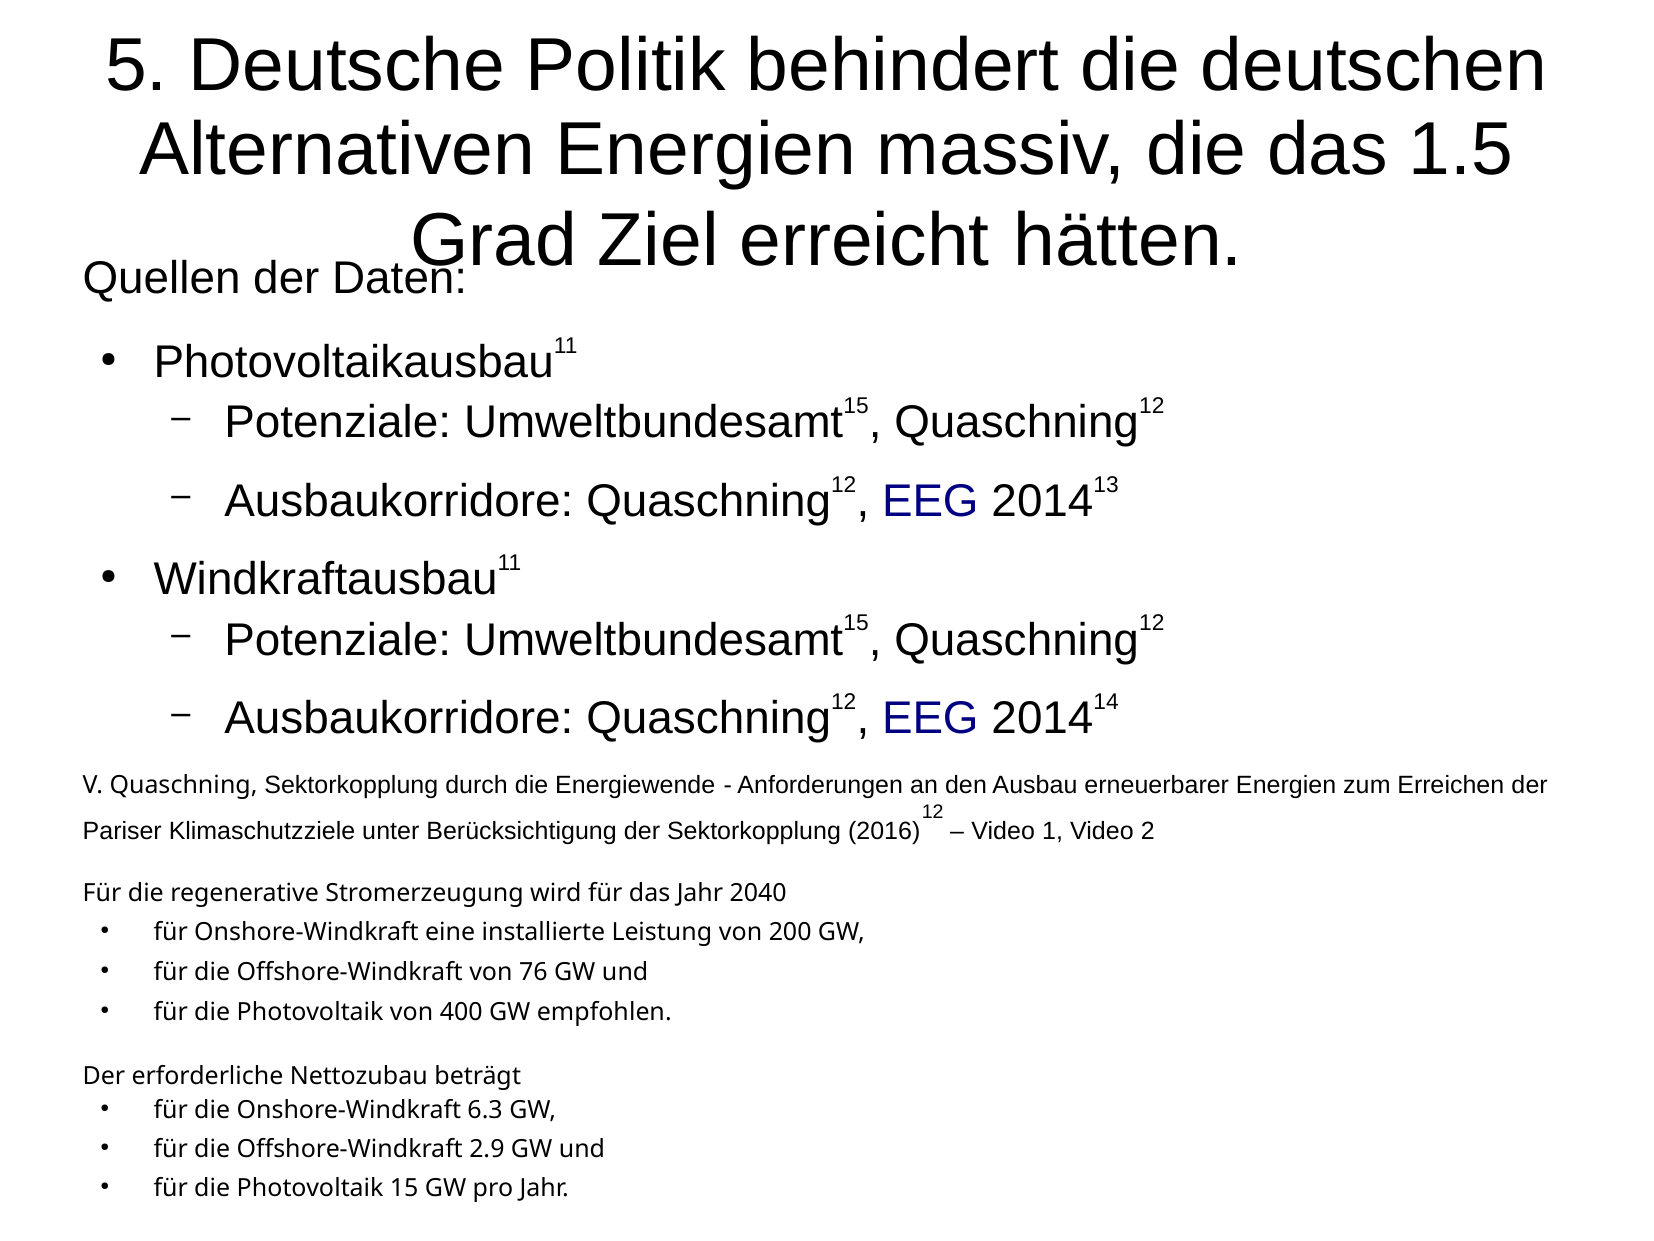

# 5. Deutsche Politik behindert die deutschen Alternativen Energien massiv, die das 1.5 Grad Ziel erreicht hätten.
Quellen der Daten:
Photovoltaikausbau11
Potenziale: Umweltbundesamt15, Quaschning12
Ausbaukorridore: Quaschning12, EEG 201413
Windkraftausbau11
Potenziale: Umweltbundesamt15, Quaschning12
Ausbaukorridore: Quaschning12, EEG 201414
V. Quaschning, Sektorkopplung durch die Energiewende - Anforderungen an den Ausbau erneuerbarer Energien zum Erreichen der Pariser Klimaschutz­ziele unter Berücksichtigung der Sektorkopplung (2016)12 – Video 1, Video 2
Für die regenerative Stromerzeugung wird für das Jahr 2040
für Onshore-Windkraft eine installierte Leistung von 200 GW,
für die Offshore-Windkraft von 76 GW und
für die Photovoltaik von 400 GW empfohlen.
Der erforderliche Nettozubau beträgt
für die Onshore-Windkraft 6.3 GW,
für die Offshore-Windkraft 2.9 GW und
für die Photovoltaik 15 GW pro Jahr.